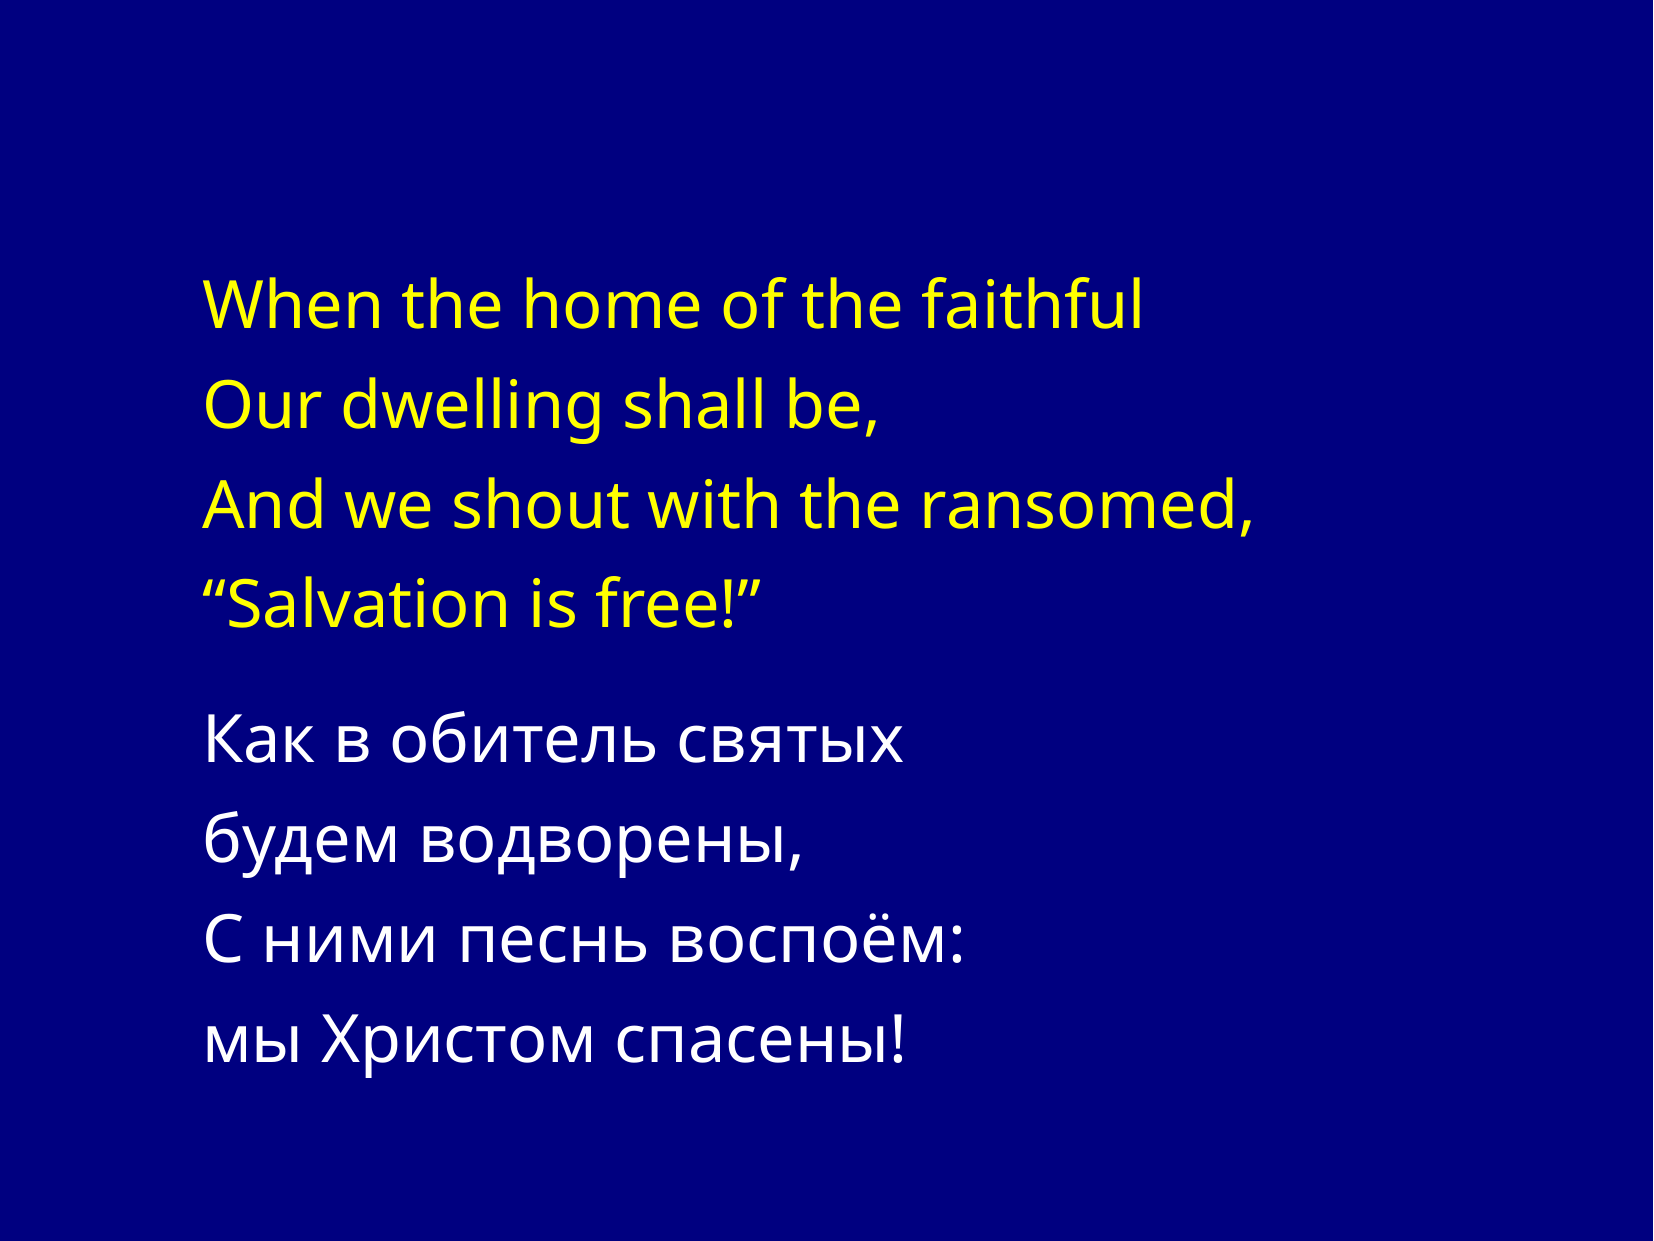

When the home of the faithful
	Our dwelling shall be,
	And we shout with the ransomed,
	“Salvation is free!”
	Как в обитель святых
	будем водворены,
	С ними песнь воспоём:
	мы Христом спасены!